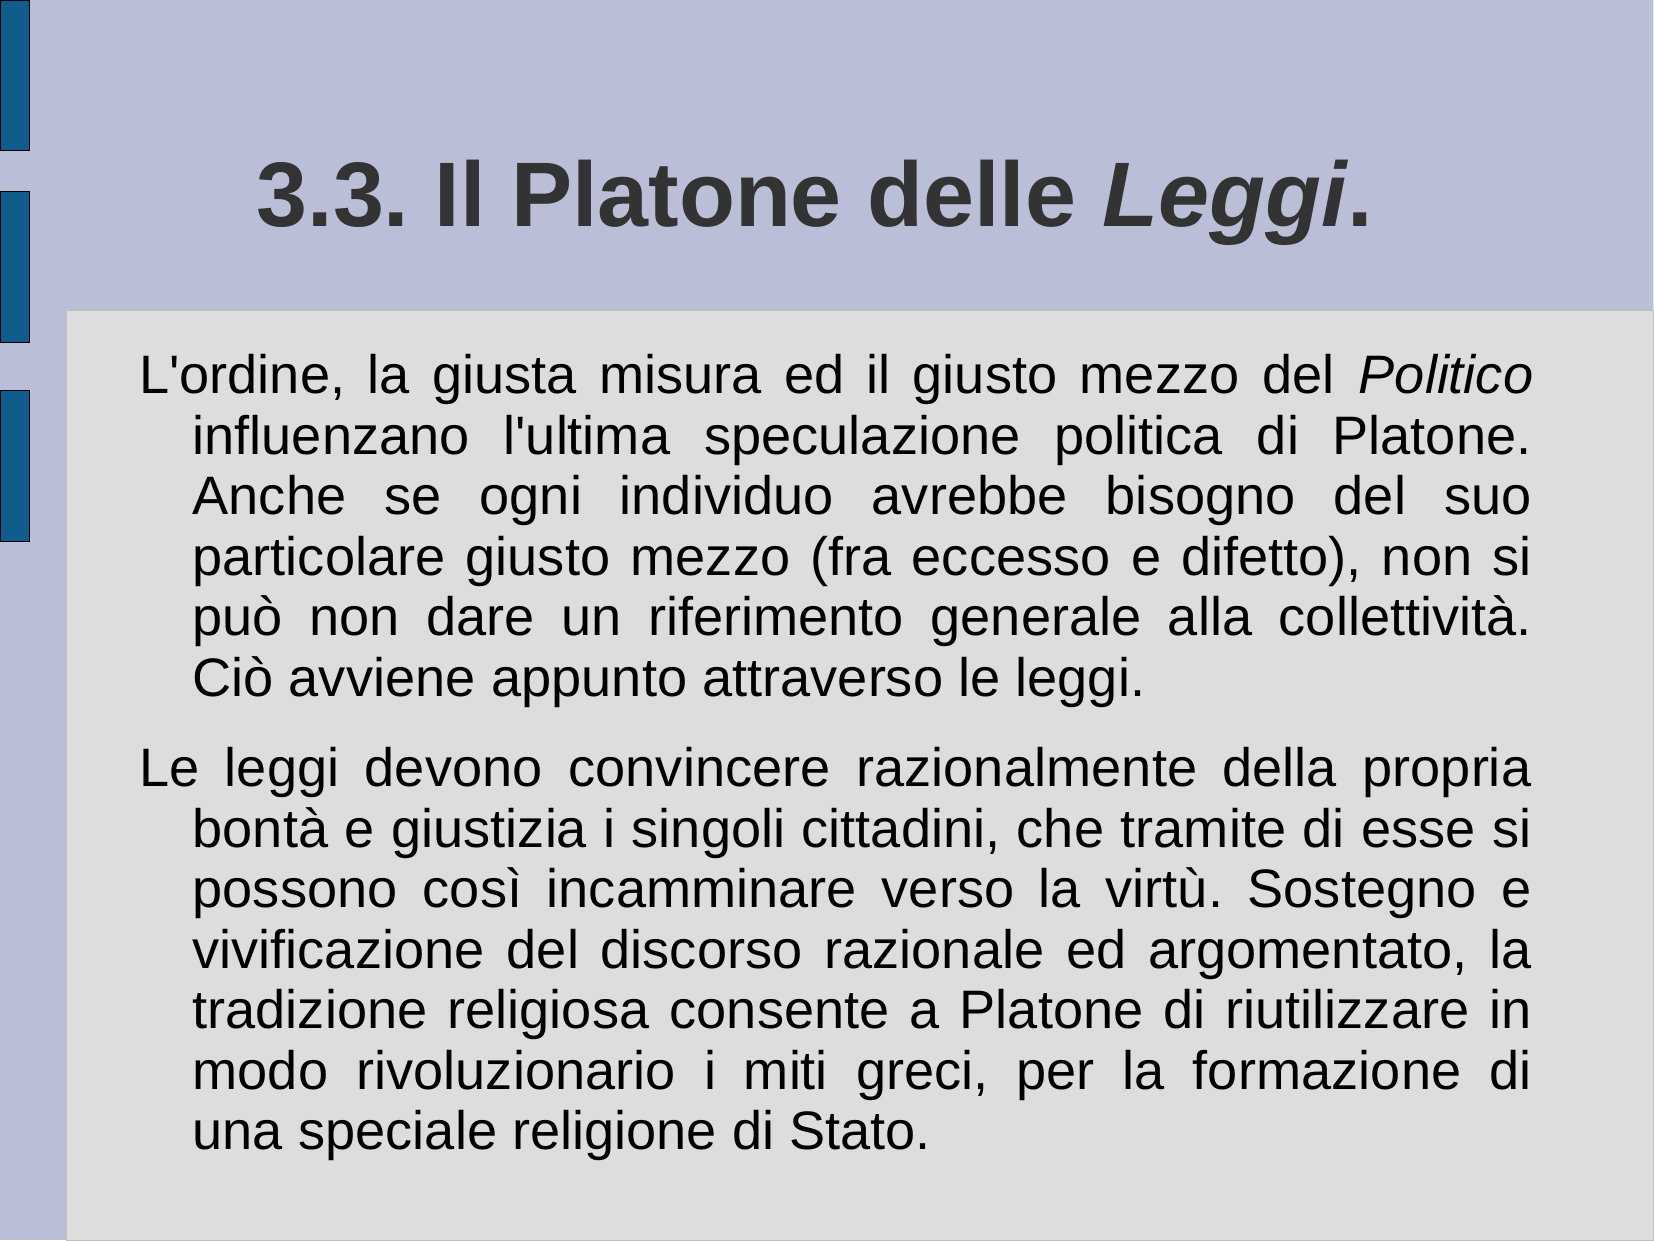

# 3.3. Il Platone delle Leggi.
L'ordine, la giusta misura ed il giusto mezzo del Politico influenzano l'ultima speculazione politica di Platone. Anche se ogni individuo avrebbe bisogno del suo particolare giusto mezzo (fra eccesso e difetto), non si può non dare un riferimento generale alla collettività. Ciò avviene appunto attraverso le leggi.
Le leggi devono convincere razionalmente della propria bontà e giustizia i singoli cittadini, che tramite di esse si possono così incamminare verso la virtù. Sostegno e vivificazione del discorso razionale ed argomentato, la tradizione religiosa consente a Platone di riutilizzare in modo rivoluzionario i miti greci, per la formazione di una speciale religione di Stato.